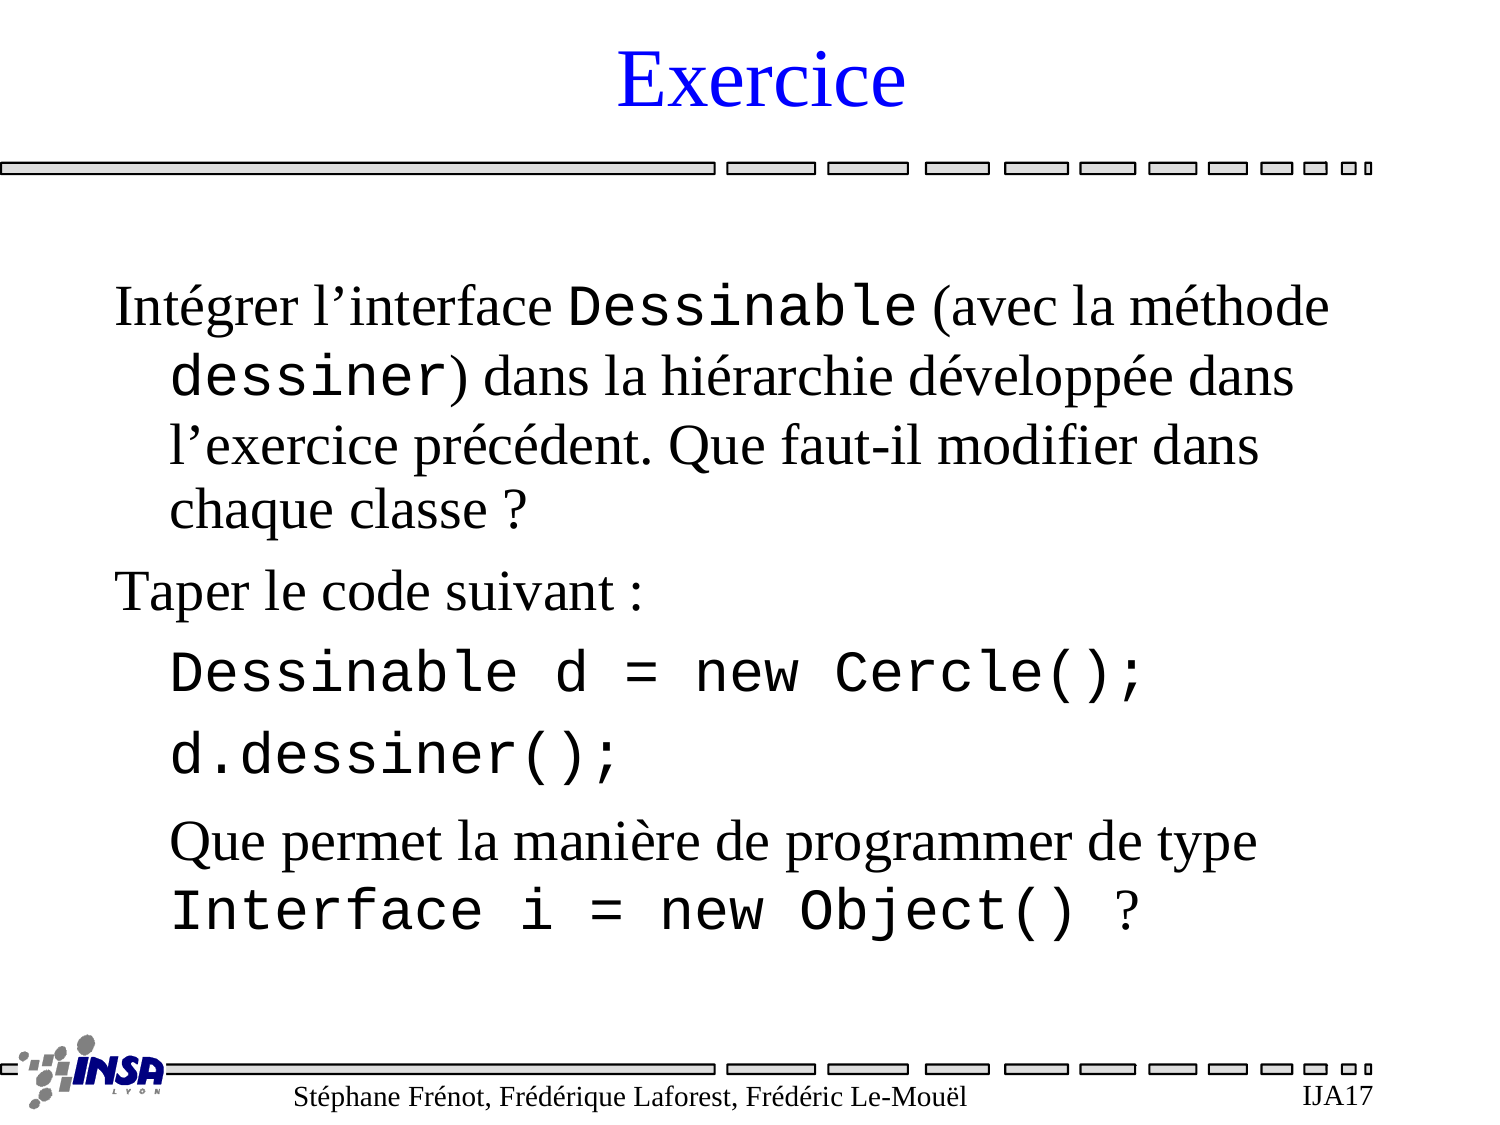

# Exercice
Intégrer l’interface Dessinable (avec la méthode dessiner) dans la hiérarchie développée dans l’exercice précédent. Que faut-il modifier dans chaque classe ?
Taper le code suivant :
	Dessinable d = new Cercle();
	d.dessiner();
	Que permet la manière de programmer de type Interface i = new Object() ?